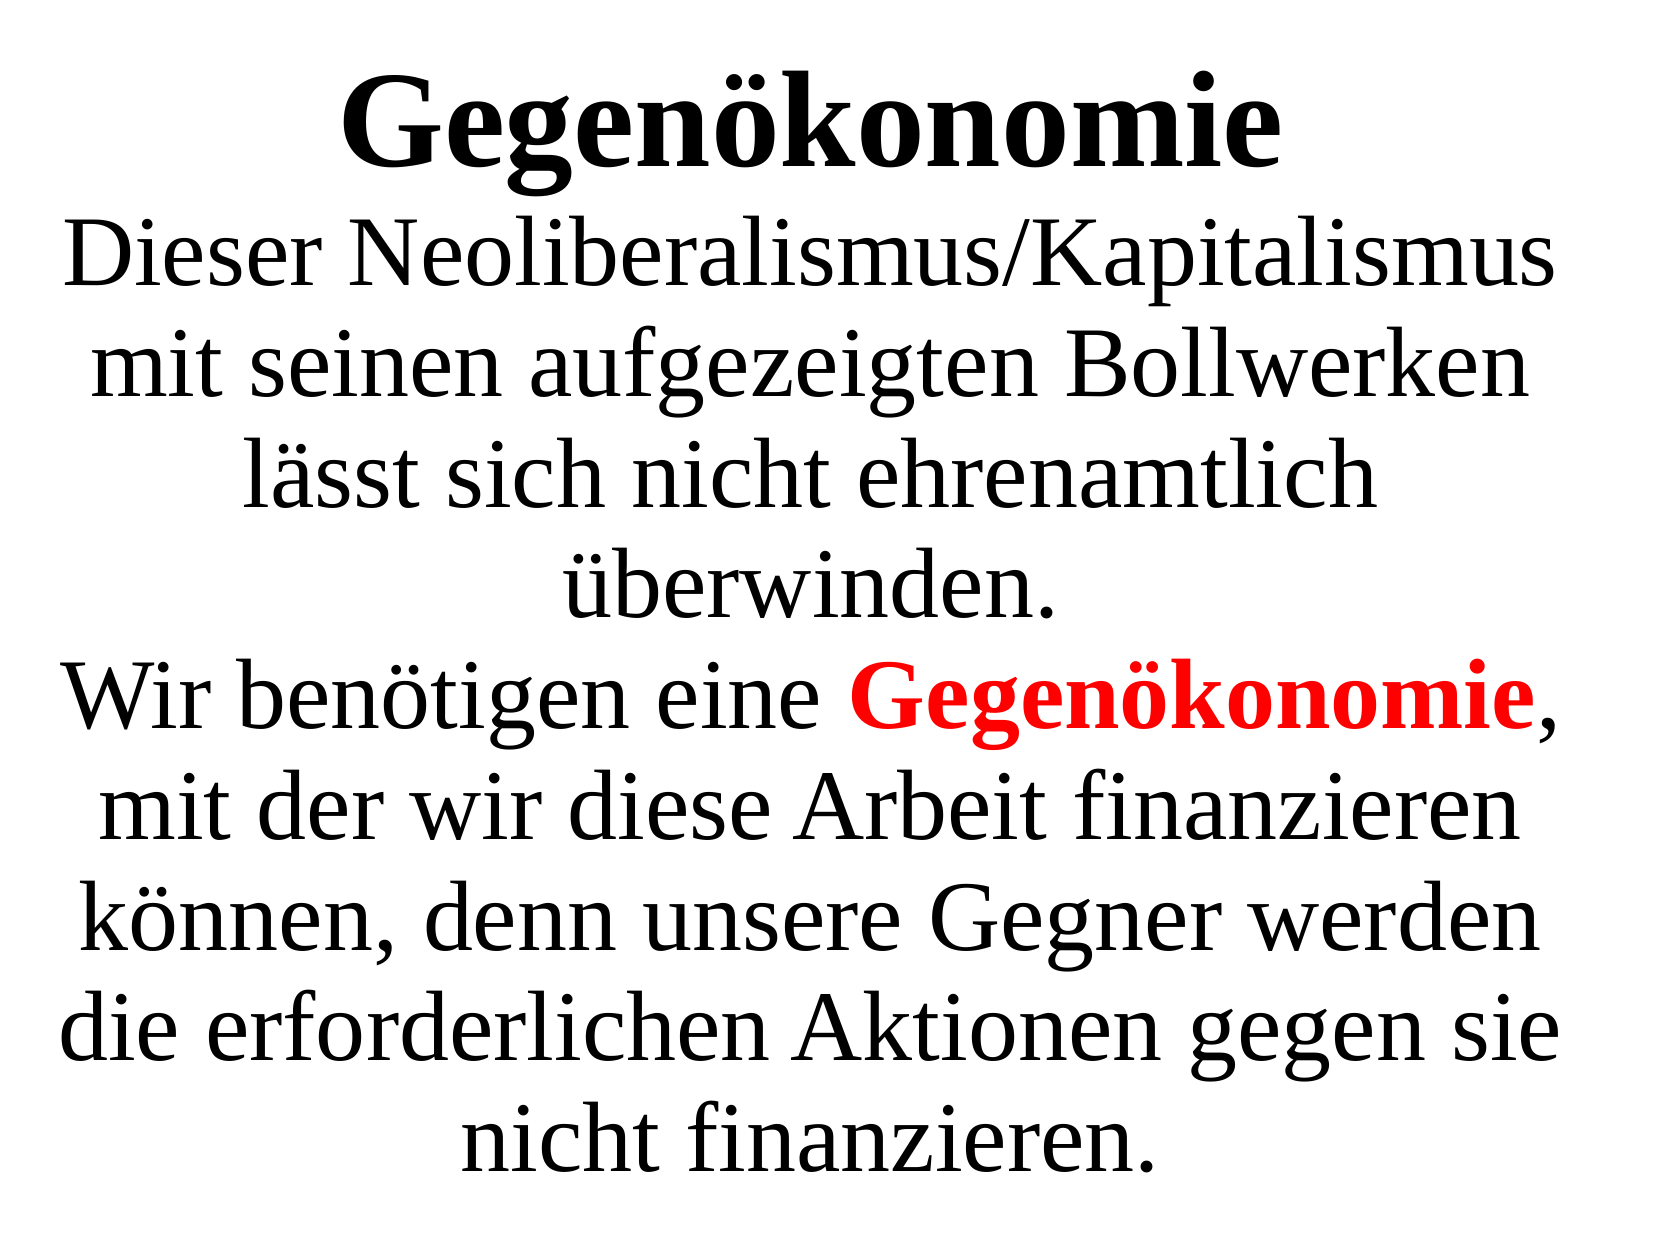

Gegenökonomie
Dieser Neoliberalismus/Kapitalismus mit seinen aufgezeigten Bollwerken lässt sich nicht ehrenamtlich überwinden.
Wir benötigen eine Gegenökonomie, mit der wir diese Arbeit finanzieren können, denn unsere Gegner werden die erforderlichen Aktionen gegen sie nicht finanzieren.